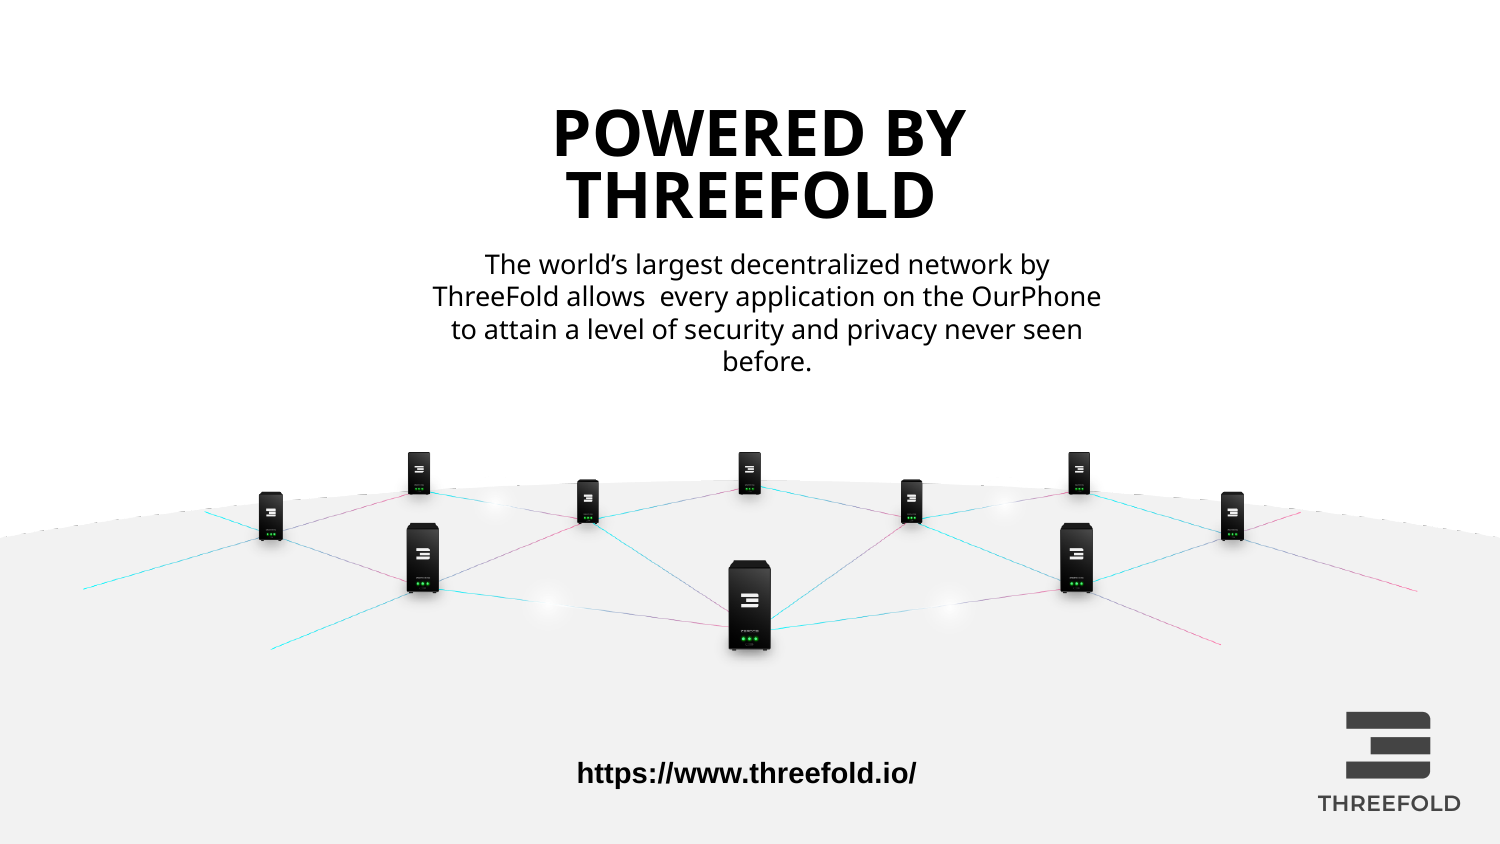

POWERED BY THREEFOLD
The world’s largest decentralized network by ThreeFold allows every application on the OurPhone to attain a level of security and privacy never seen before.
https://www.threefold.io/